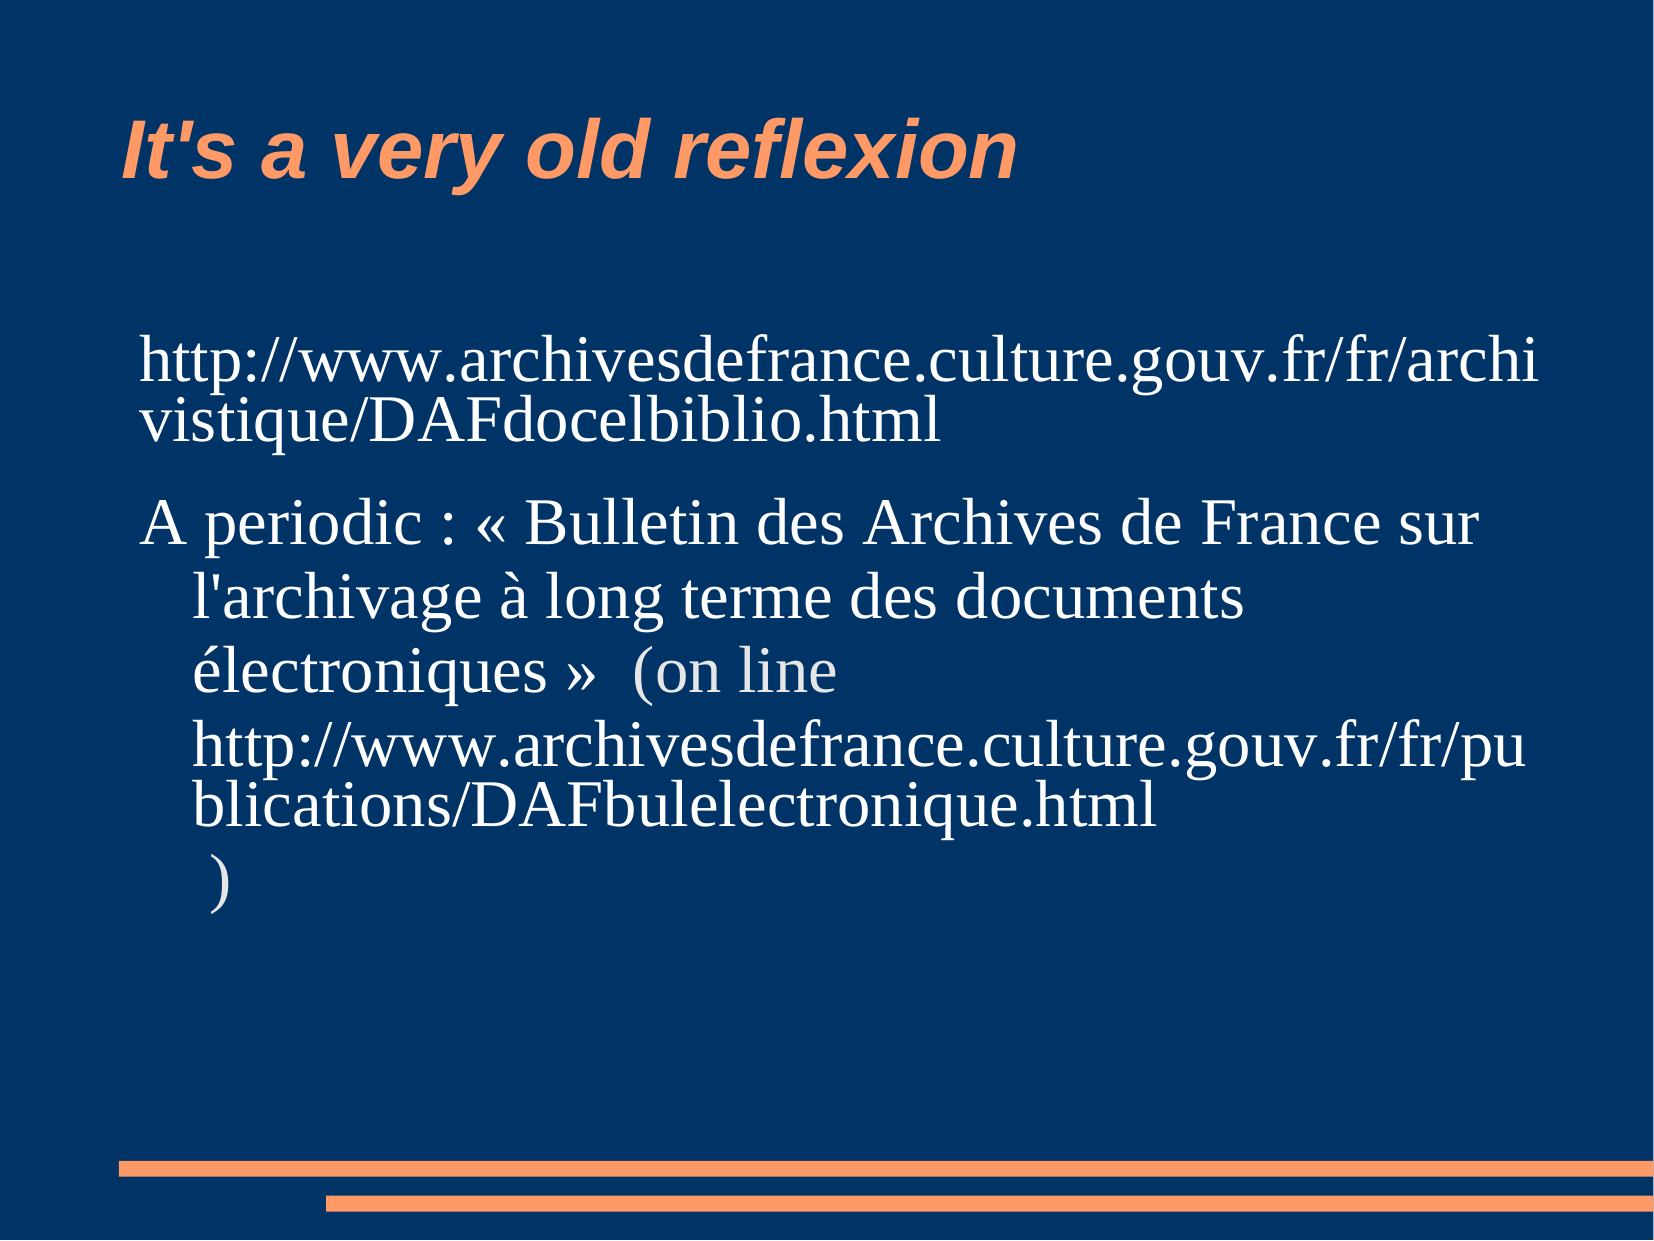

# It's a very old reflexion
http://www.archivesdefrance.culture.gouv.fr/fr/archivistique/DAFdocelbiblio.html
A periodic : « Bulletin des Archives de France sur l'archivage à long terme des documents électroniques » (on line http://www.archivesdefrance.culture.gouv.fr/fr/publications/DAFbulelectronique.html )